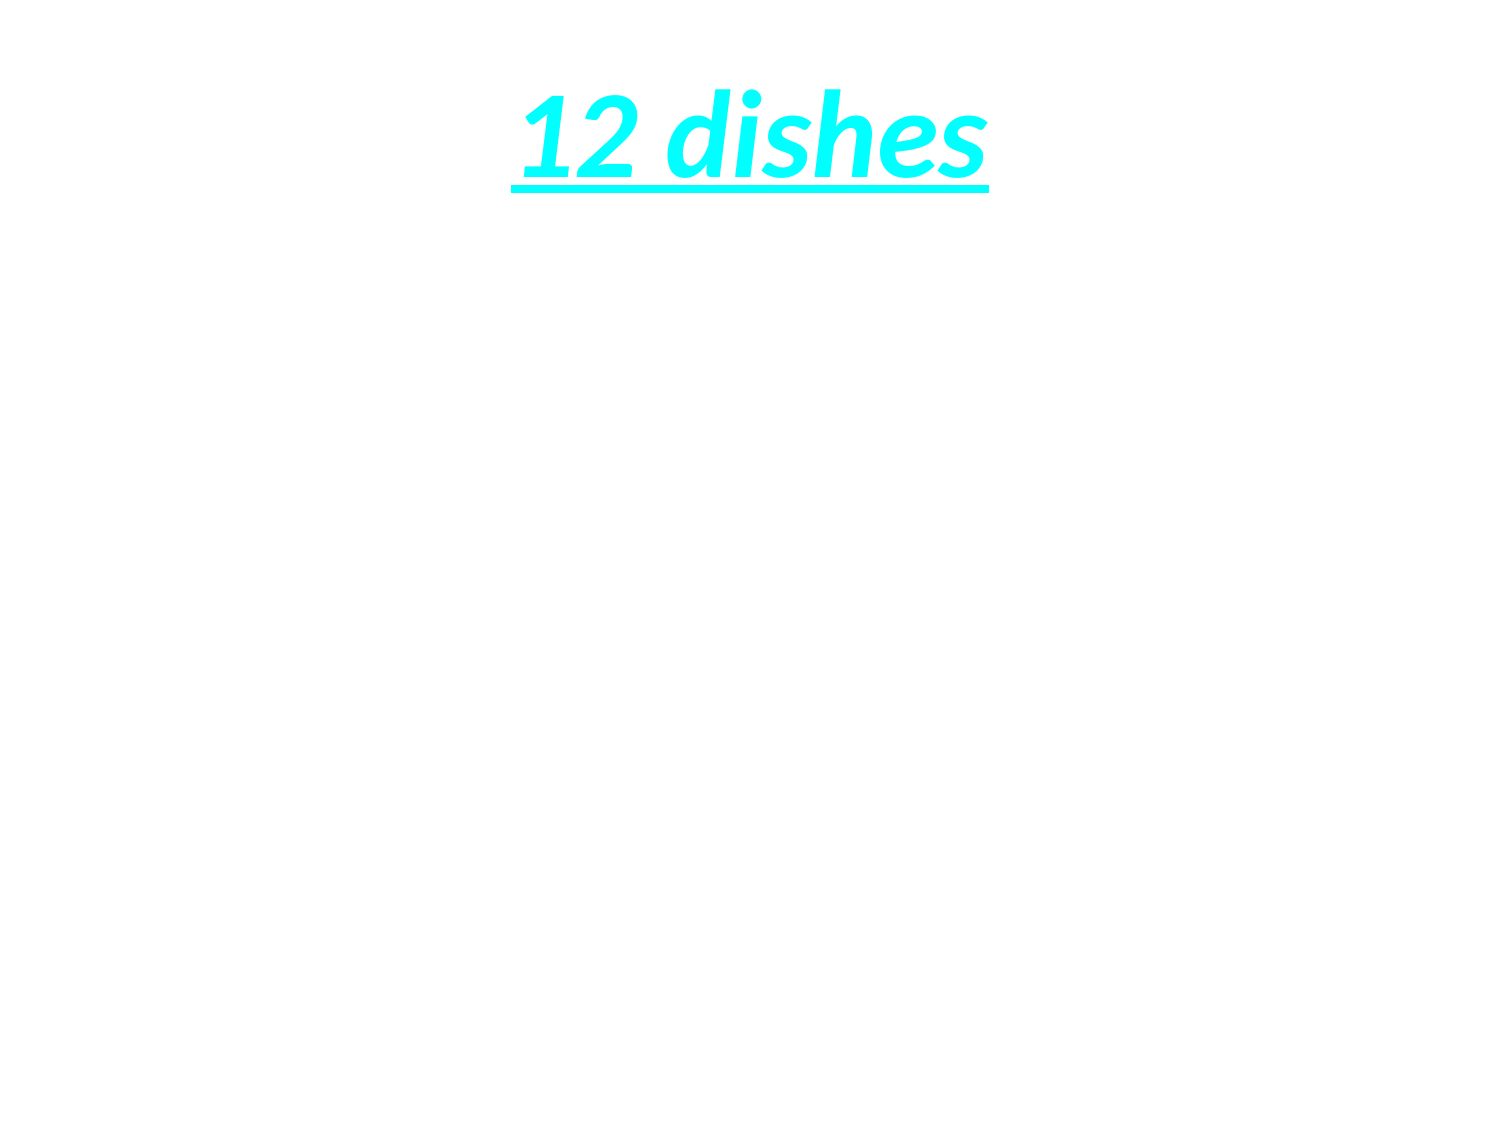

# 12 dishes
 On the table are twelve dishes: red beet soup with little dumplings, mushroom soup, ravioli, herring. There is also the main dish - carp.